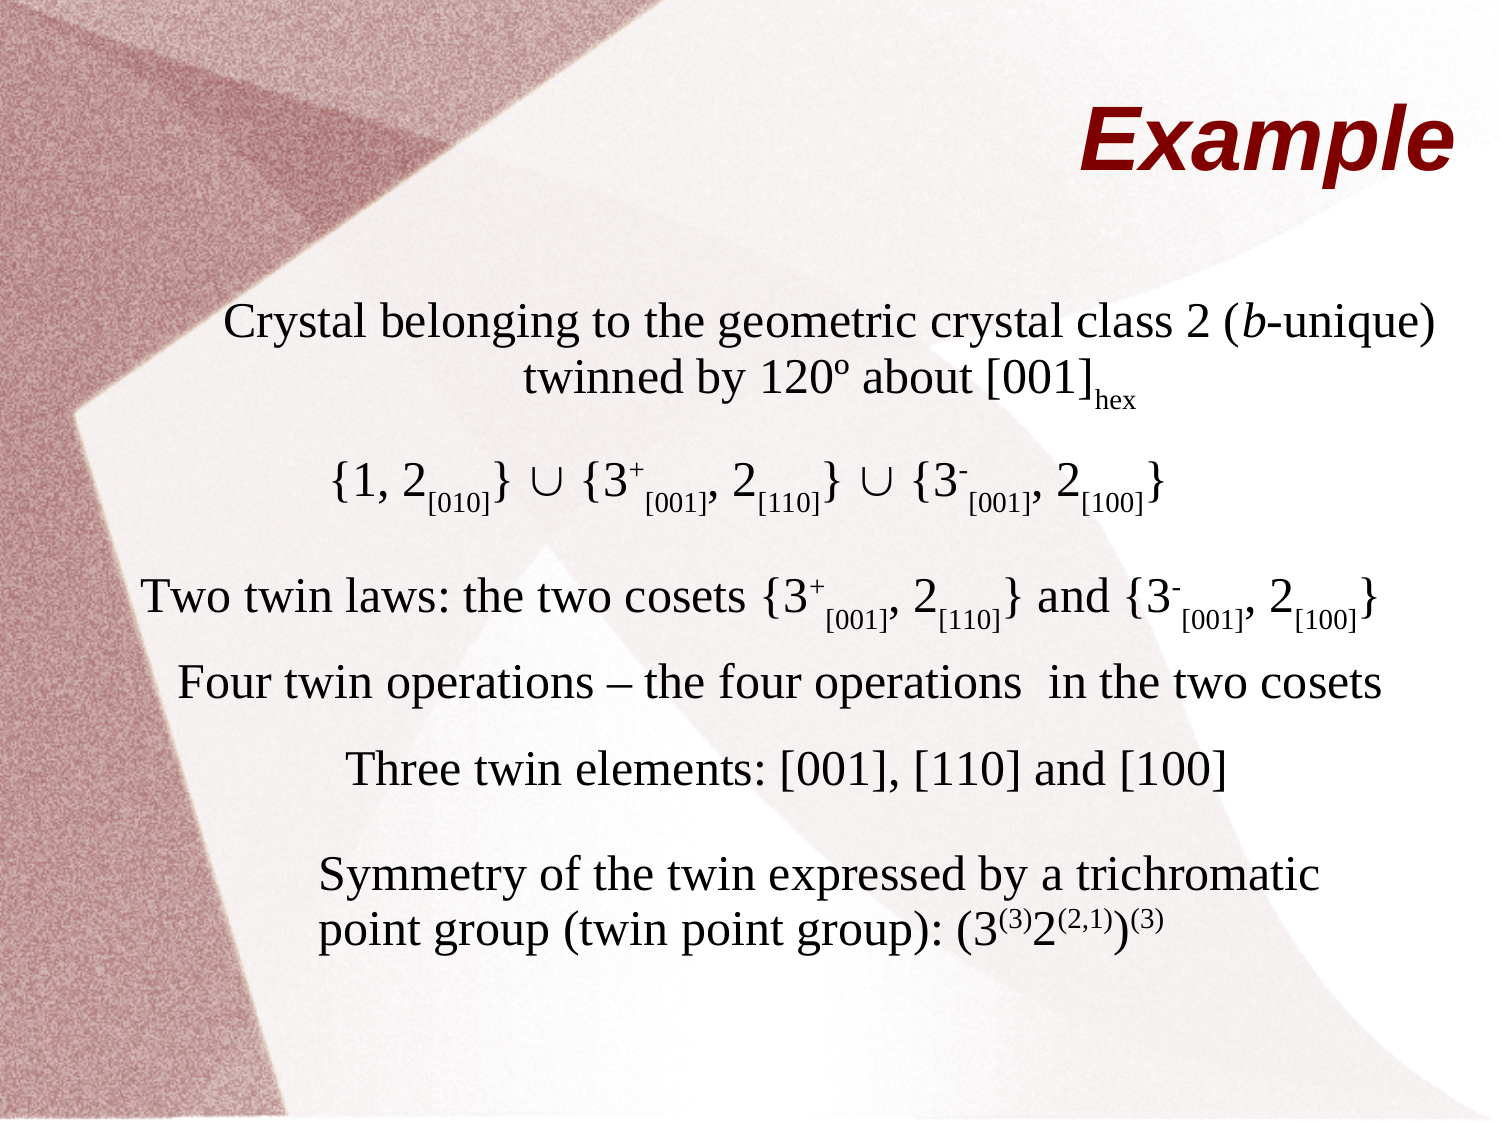

# Example
Crystal belonging to the geometric crystal class 2 (b-unique) twinned by 120º about [001]hex
{1, 2[010]}  {3+[001], 2[110]}  {3-[001], 2[100]}
Two twin laws: the two cosets {3+[001], 2[110]} and {3-[001], 2[100]}
Four twin operations – the four operations in the two cosets
Three twin elements: [001], [110] and [100]
Symmetry of the twin expressed by a trichromatic point group (twin point group): (3(3)2(2,1))(3)